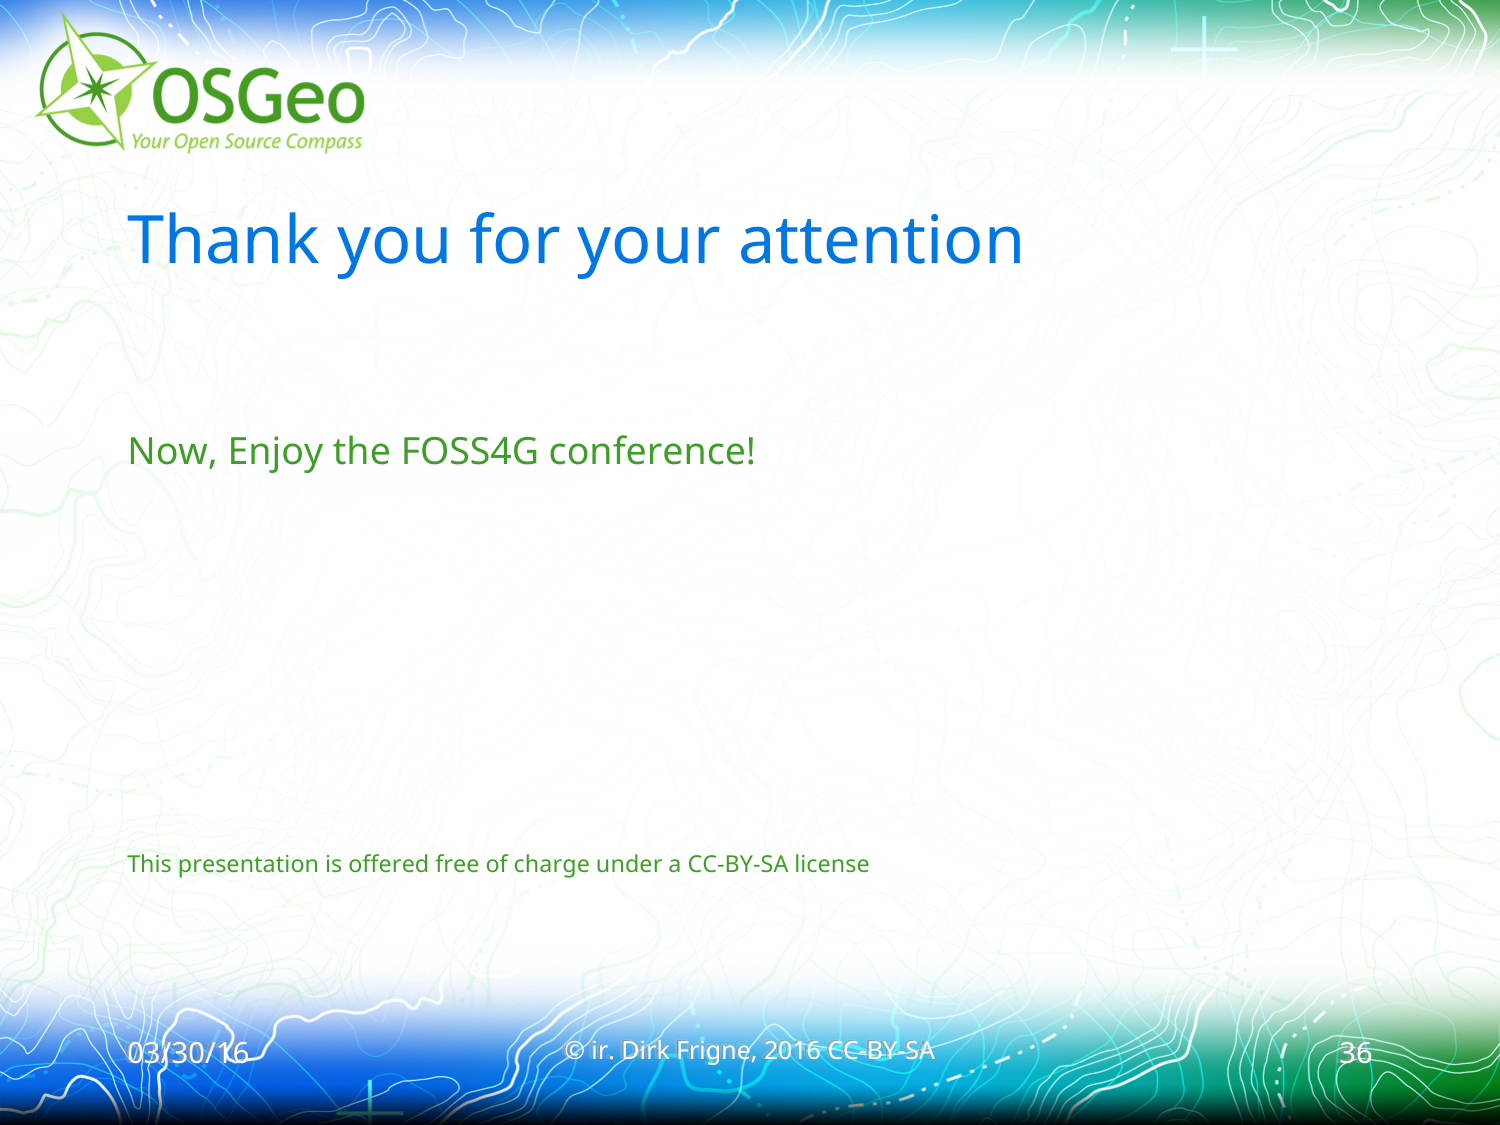

# Thank you for your attention
Now, Enjoy the FOSS4G conference!
This presentation is offered free of charge under a CC-BY-SA license
03/30/16
© ir. Dirk Frigne, 2016 CC-BY-SA
36